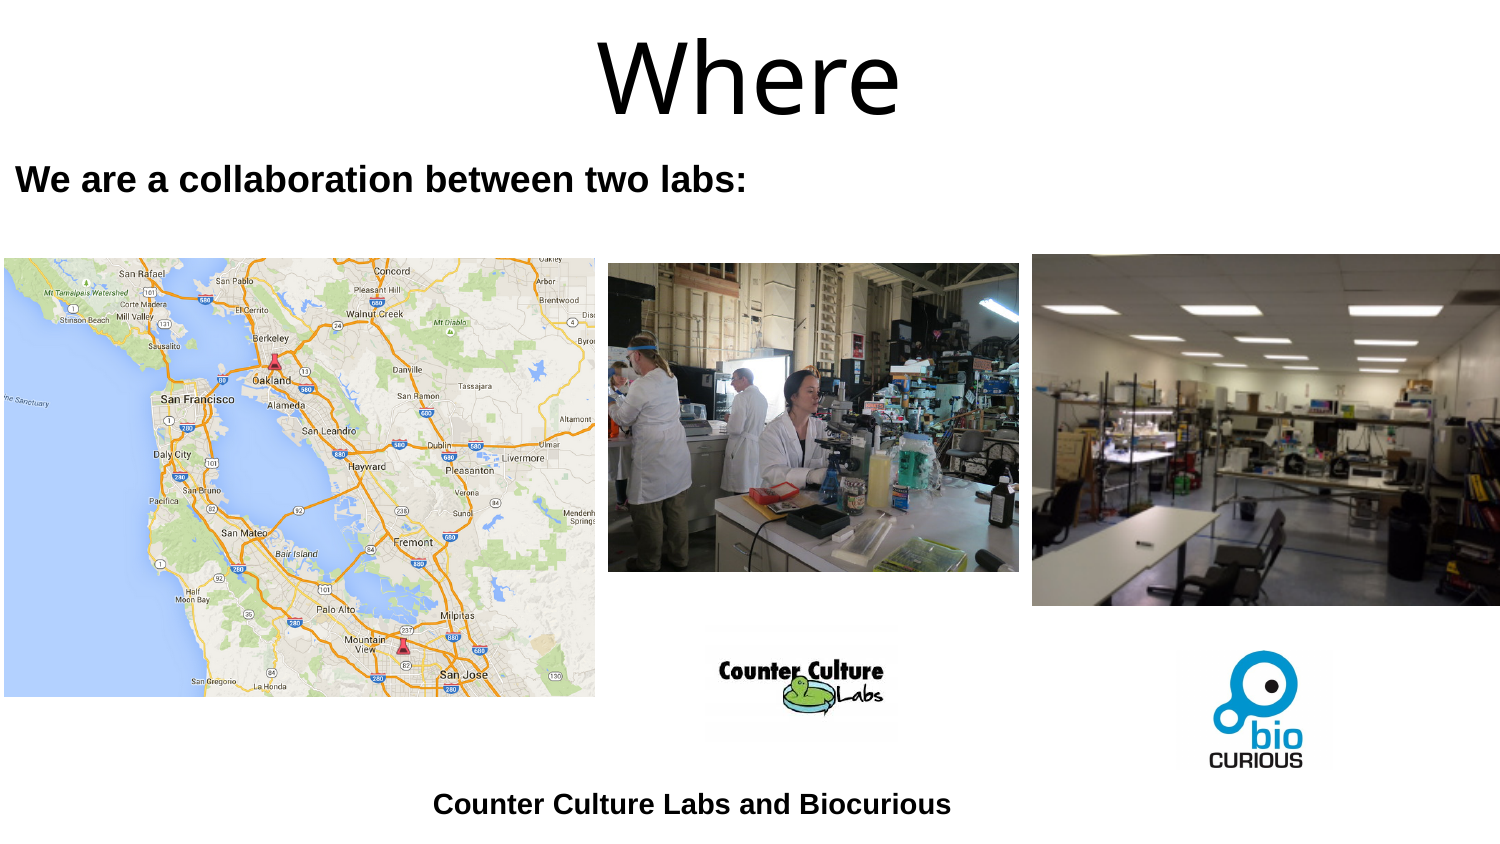

Where
We are a collaboration between two labs:
Counter Culture Labs and Biocurious